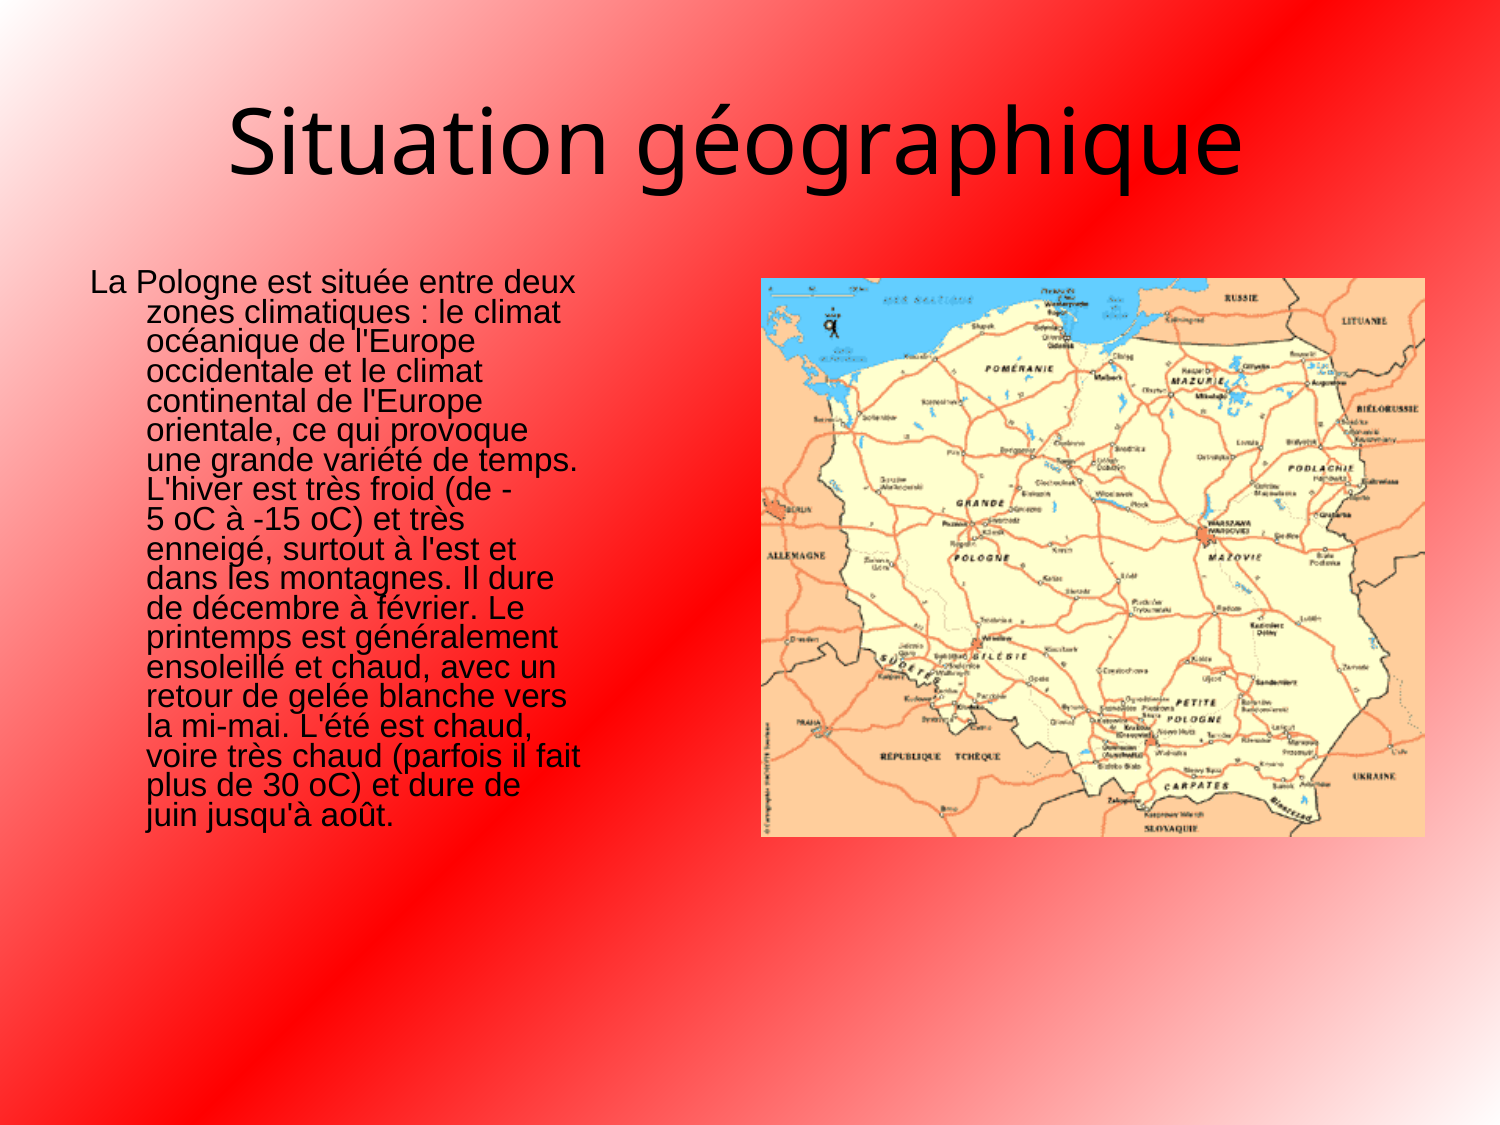

# Situation géographique
La Pologne est située entre deux zones climatiques : le climat océanique de l'Europe occidentale et le climat continental de l'Europe orientale, ce qui provoque une grande variété de temps. L'hiver est très froid (de -5 oC à -15 oC) et très enneigé, surtout à l'est et dans les montagnes. Il dure de décembre à février. Le printemps est généralement ensoleillé et chaud, avec un retour de gelée blanche vers la mi-mai. L'été est chaud, voire très chaud (parfois il fait plus de 30 oC) et dure de juin jusqu'à août.